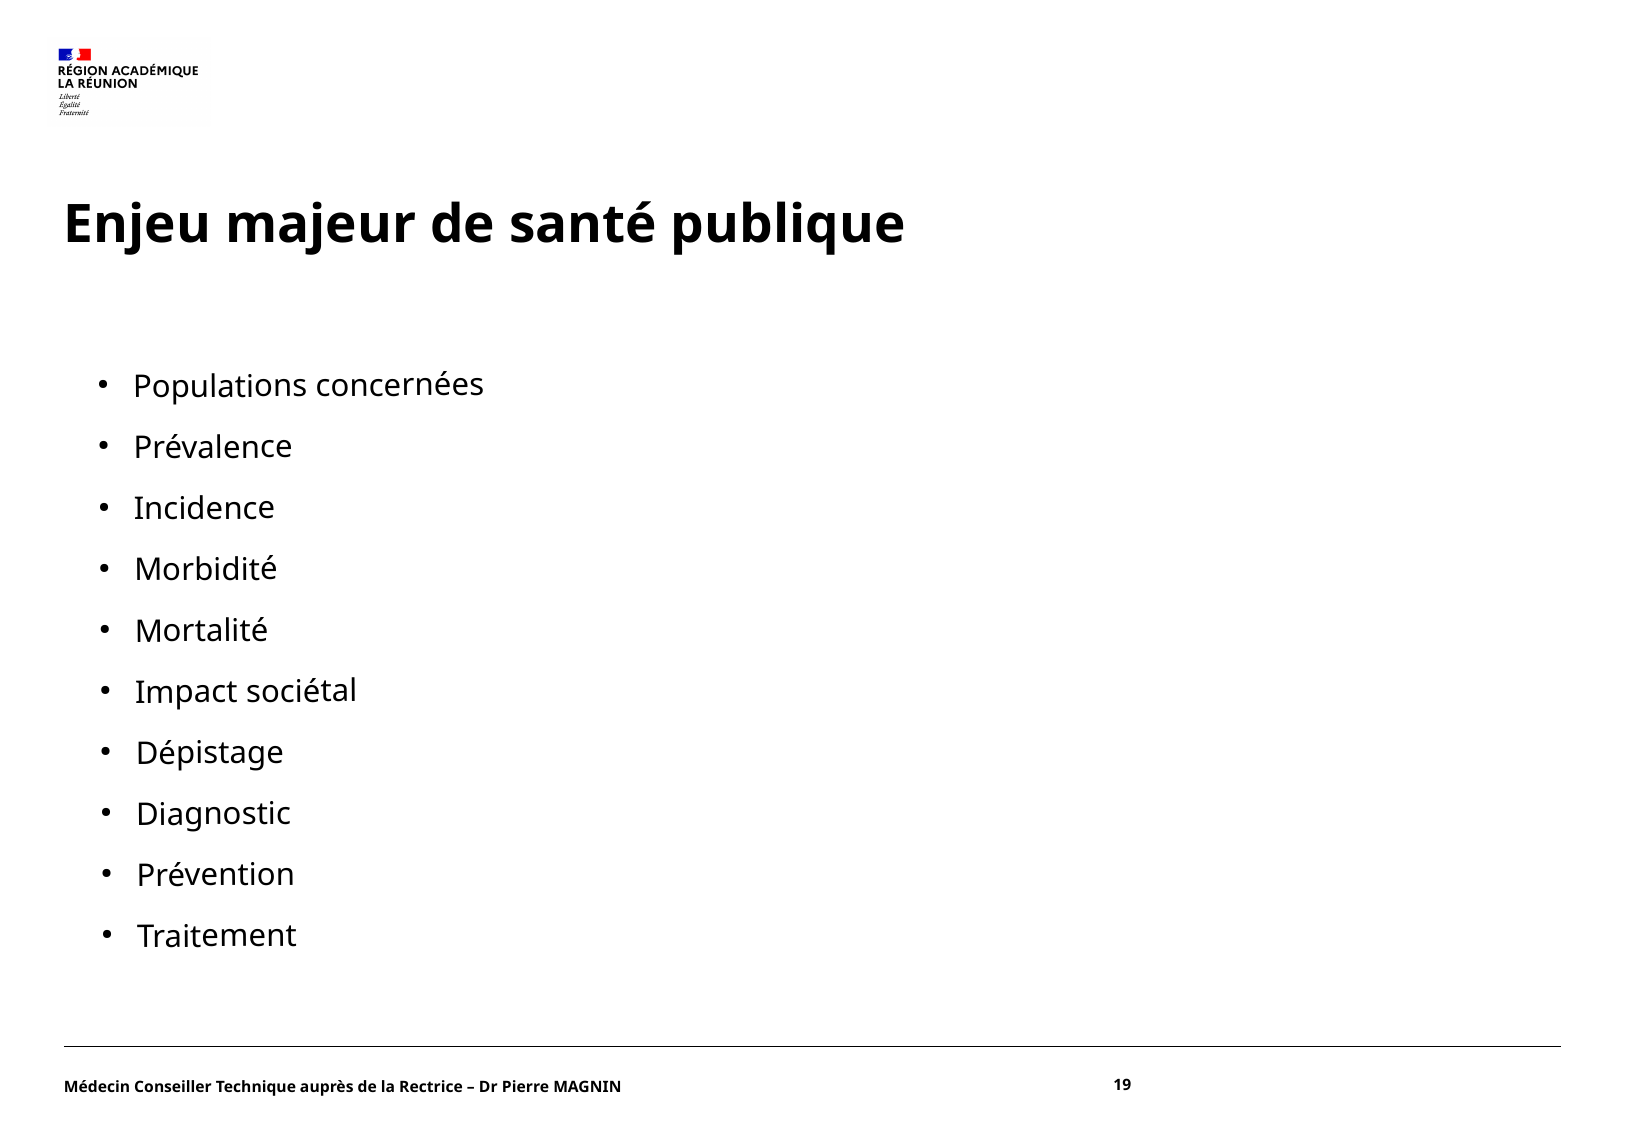

# Enjeu majeur de santé publique
Populations concernées
Prévalence
Incidence
Morbidité
Mortalité
Impact sociétal
Dépistage
Diagnostic
Prévention
Traitement
Médecin Conseiller Technique auprès de la Rectrice – Dr Pierre MAGNIN